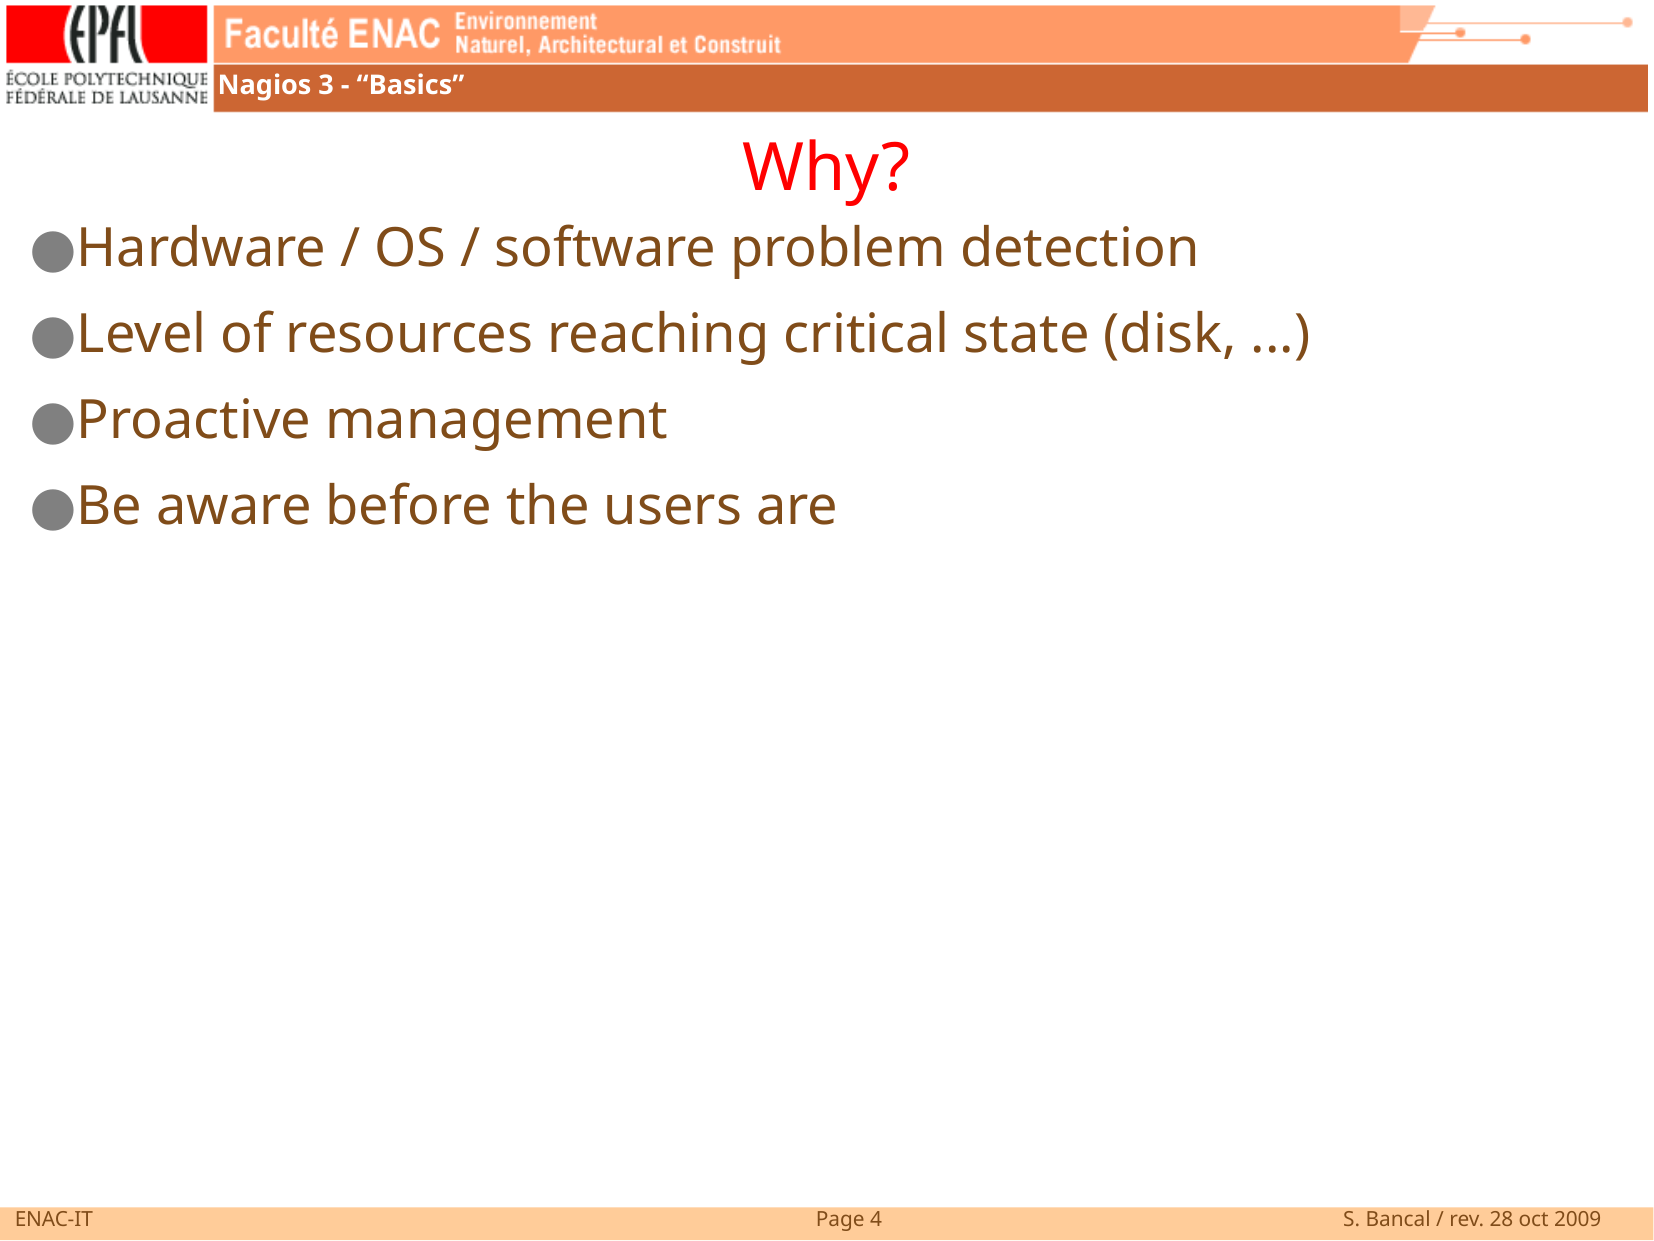

# Why?
Hardware / OS / software problem detection
Level of resources reaching critical state (disk, ...)
Proactive management
Be aware before the users are